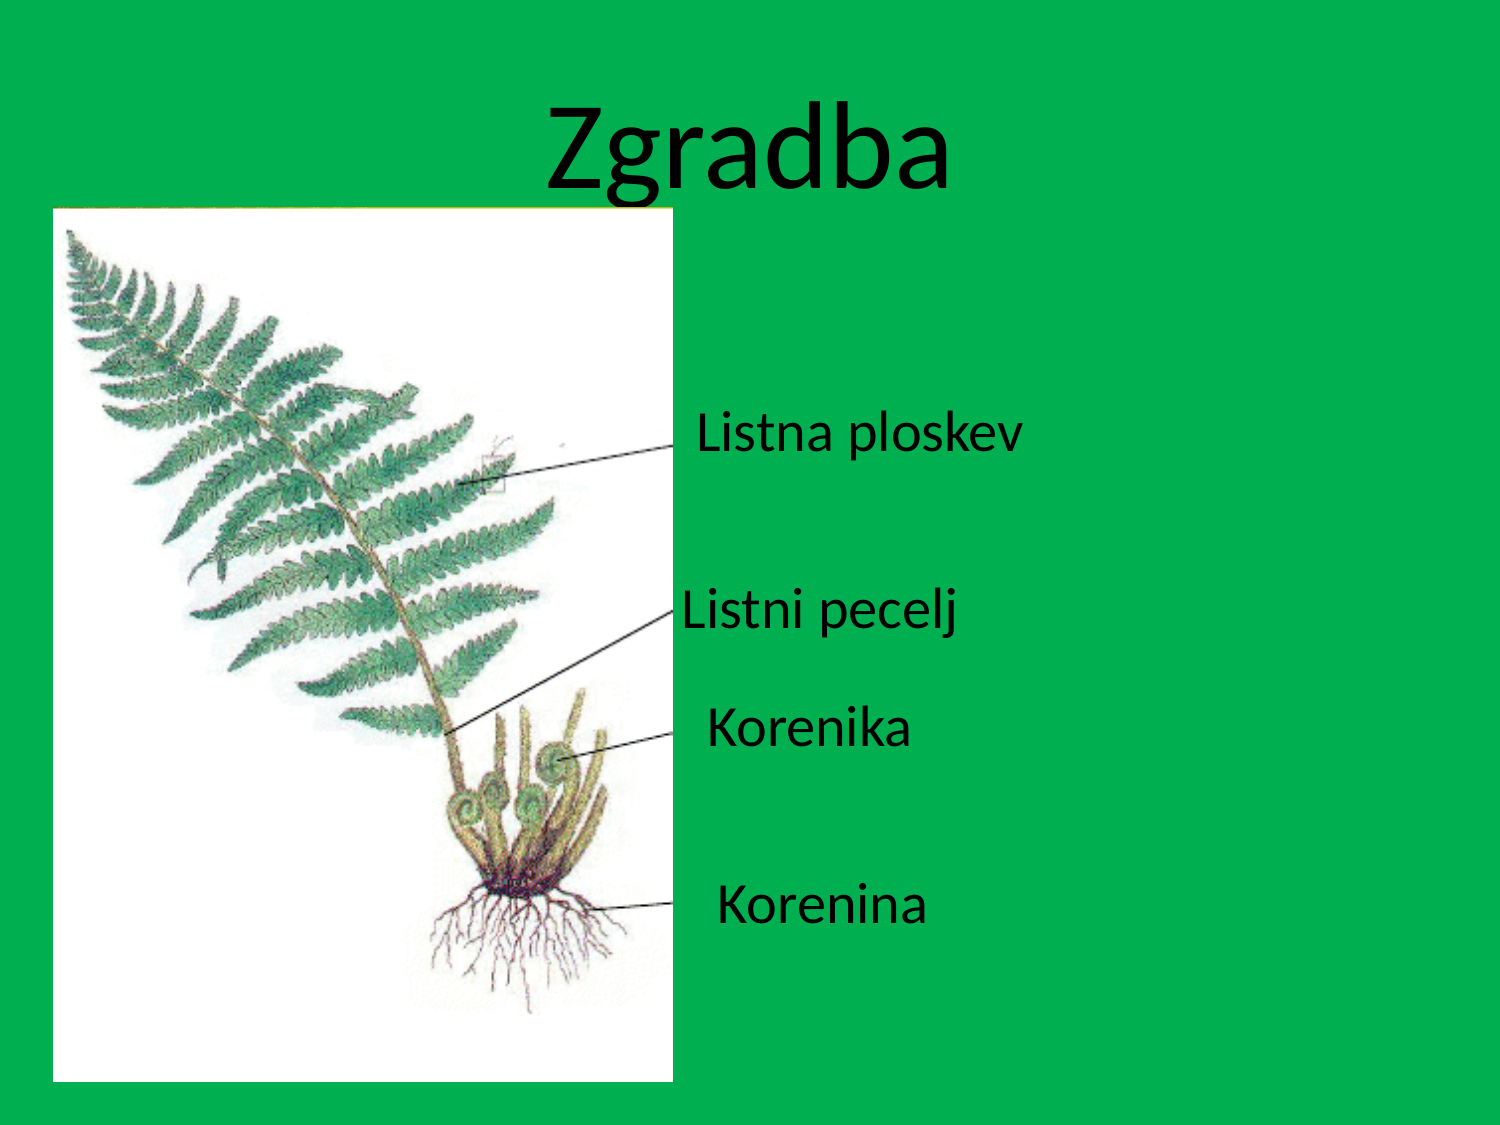

# Zgradba
Listna ploskev
Listni pecelj
Korenika
Korenina